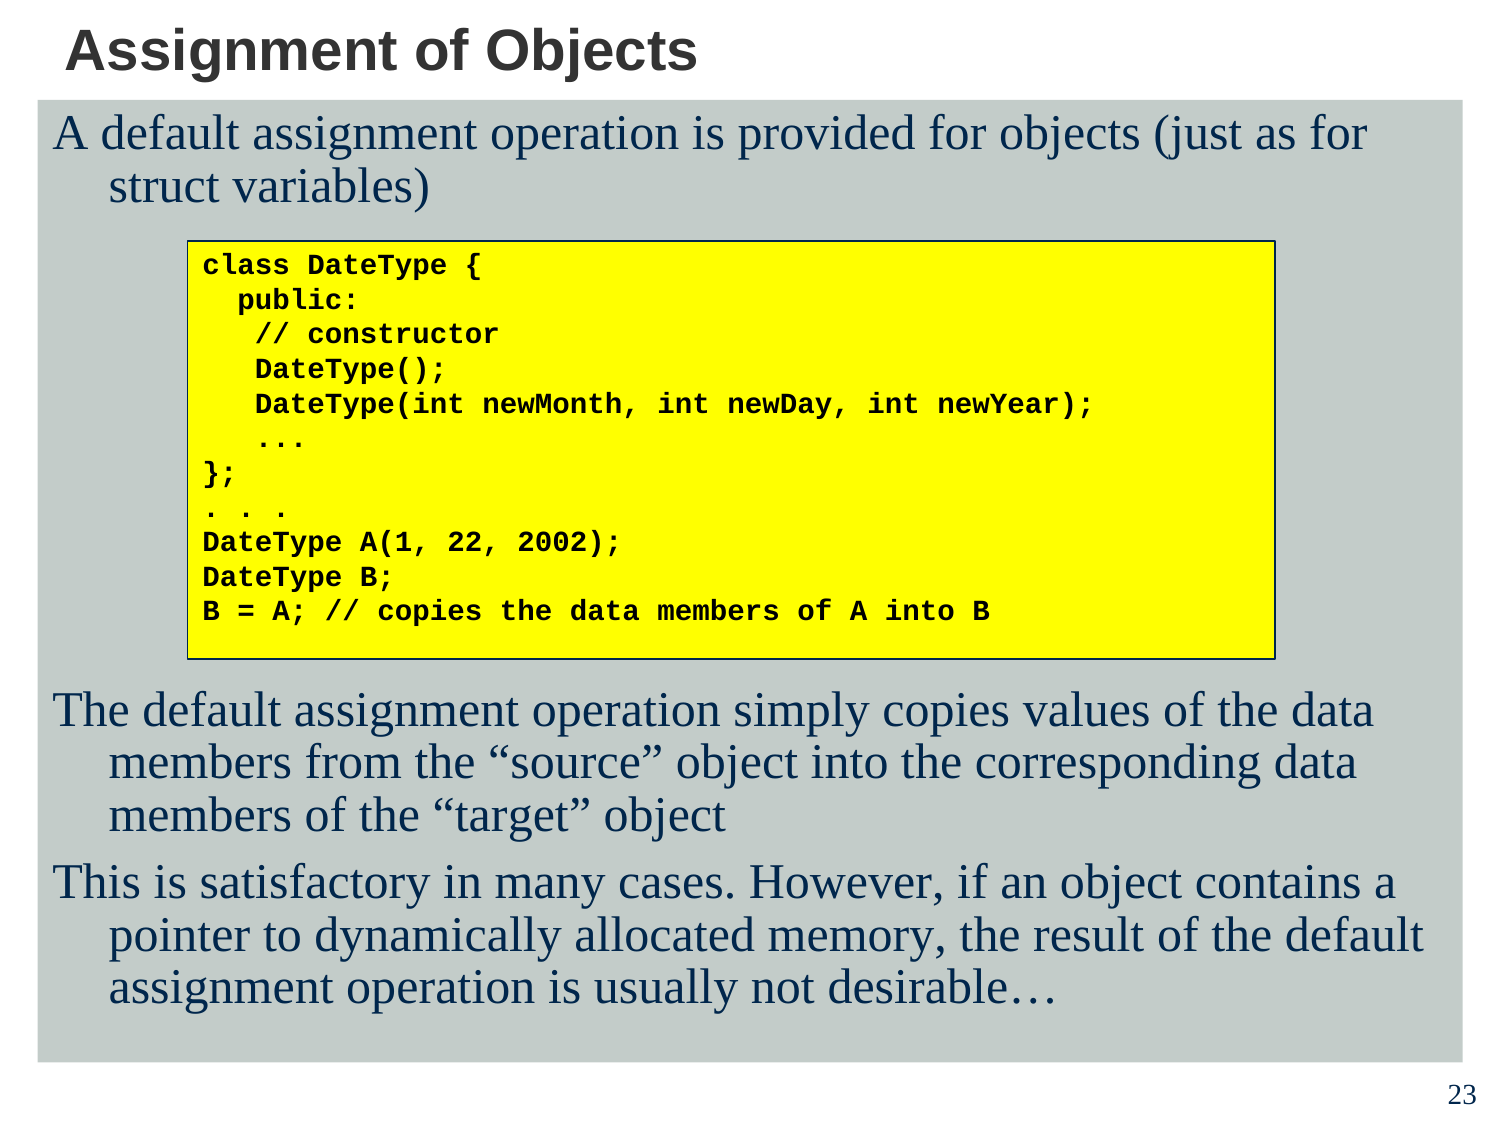

# Assignment of Objects
A default assignment operation is provided for objects (just as for struct variables)
The default assignment operation simply copies values of the data members from the “source” object into the corresponding data members of the “target” object
This is satisfactory in many cases. However, if an object contains a pointer to dynamically allocated memory, the result of the default assignment operation is usually not desirable…
class DateType {
 public:
 // constructor
 DateType();
 DateType(int newMonth, int newDay, int newYear);
 ...
};
. . .
DateType A(1, 22, 2002);
DateType B;
B = A; // copies the data members of A into B